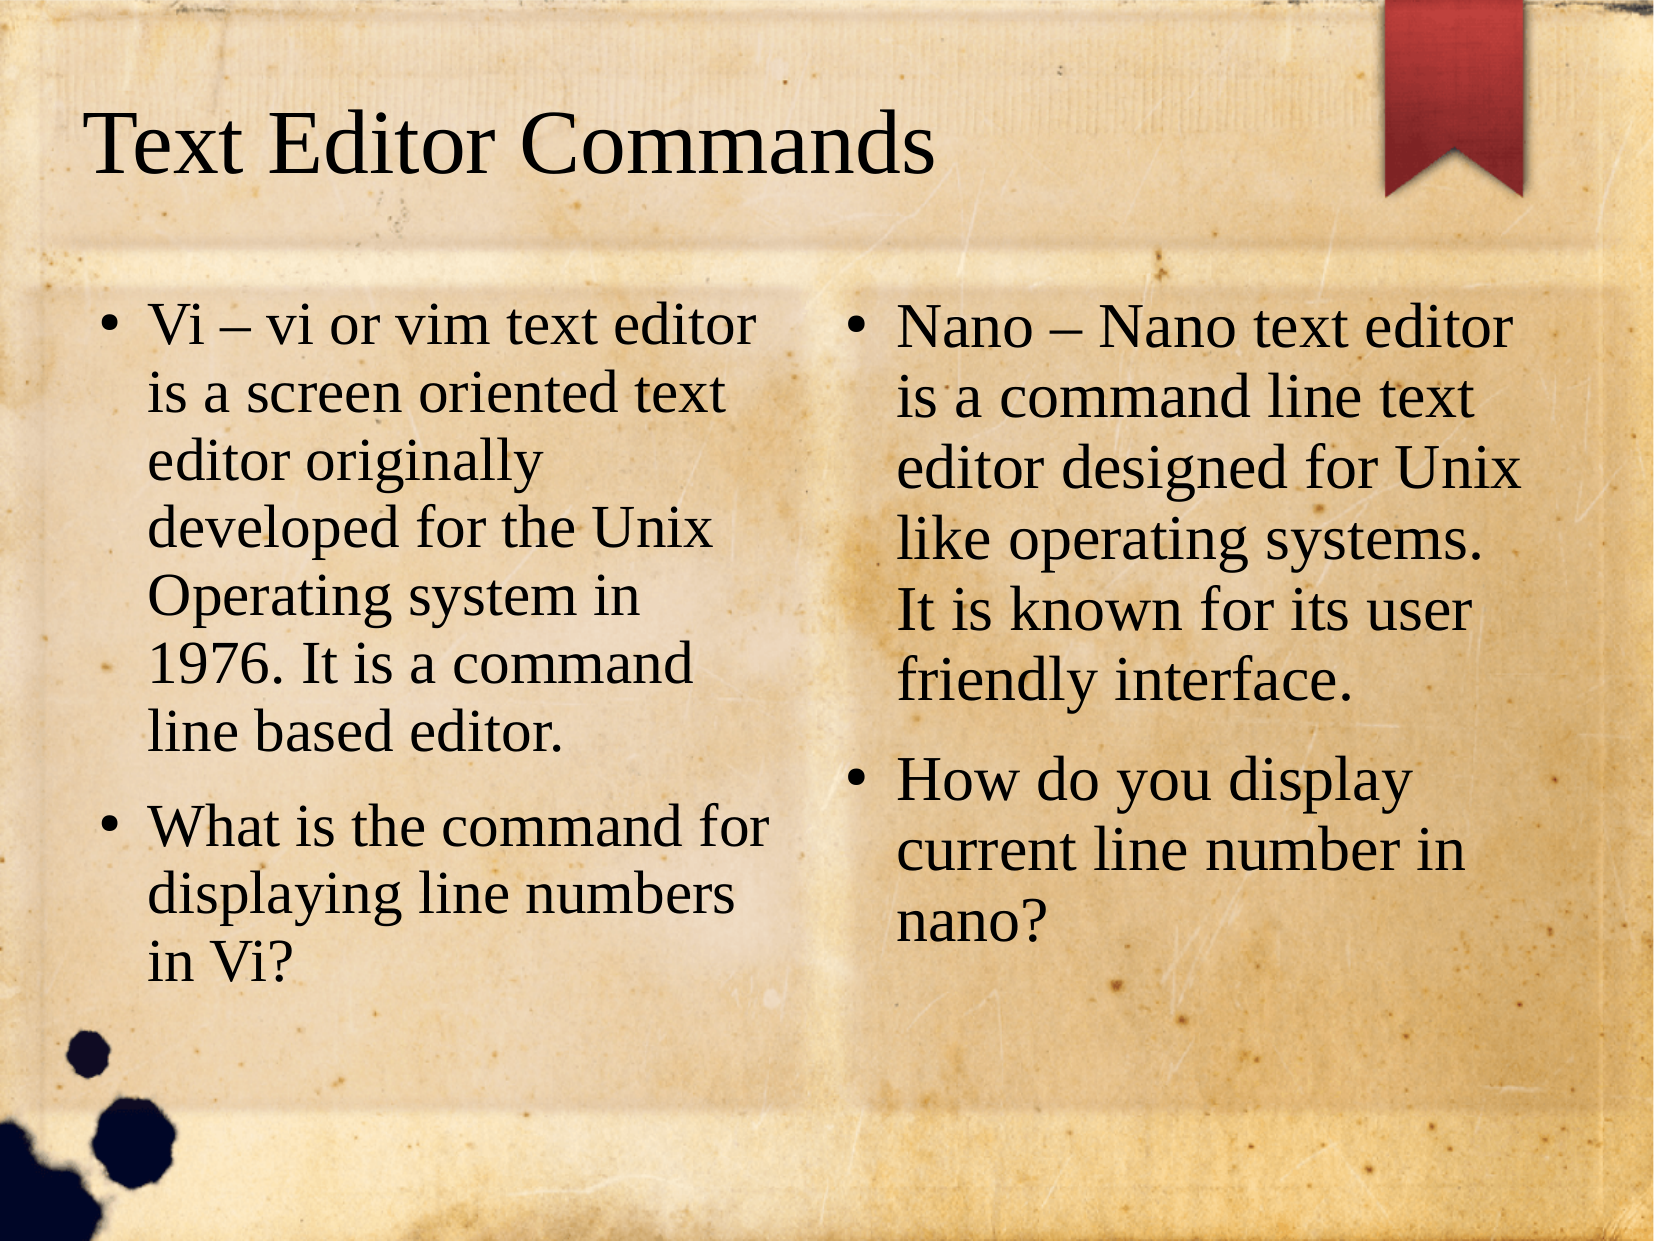

# Text Editor Commands
Vi – vi or vim text editor is a screen oriented text editor originally developed for the Unix Operating system in 1976. It is a command line based editor.
What is the command for displaying line numbers in Vi?
Nano – Nano text editor is a command line text editor designed for Unix like operating systems. It is known for its user friendly interface.
How do you display current line number in nano?